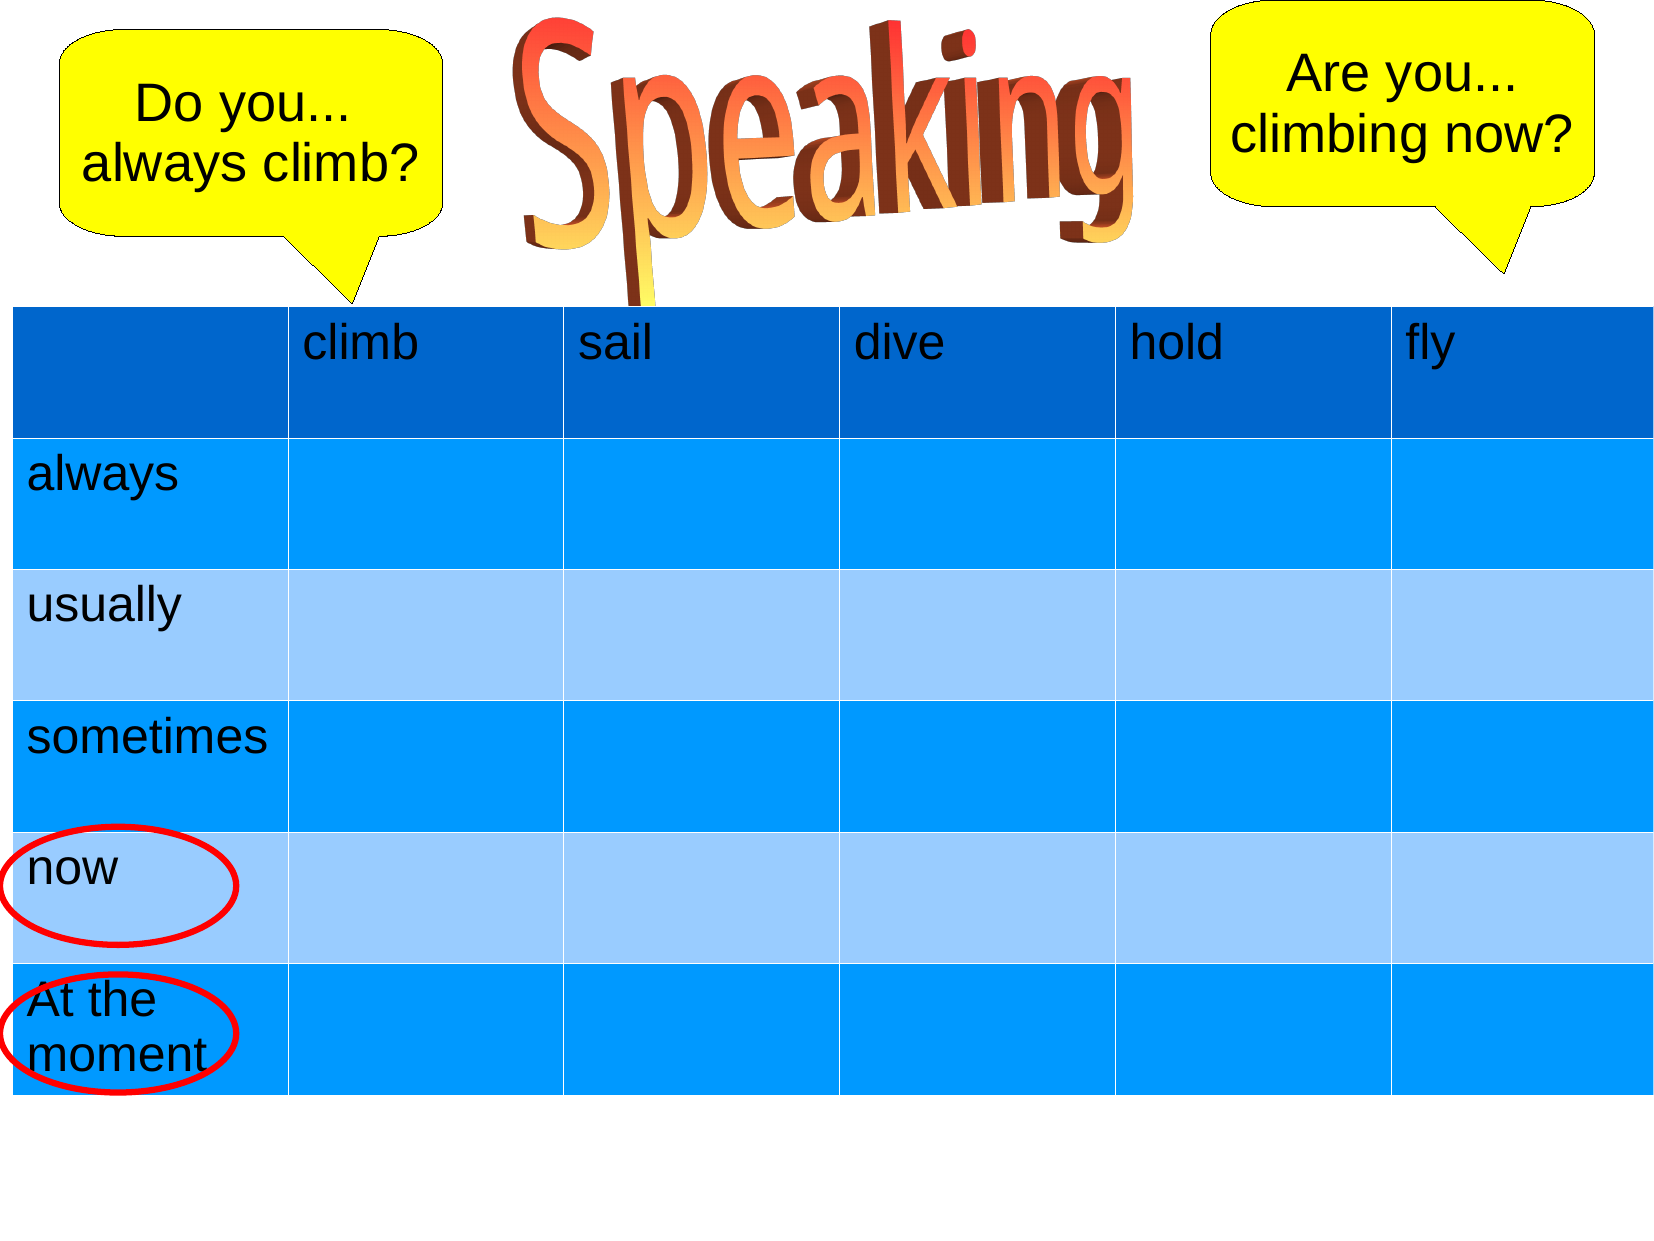

Are you...
climbing now?
Speaking
Do you...
always climb?
| | climb | sail | dive | hold | fly |
| --- | --- | --- | --- | --- | --- |
| always | | | | | |
| usually | | | | | |
| sometimes | | | | | |
| now | | | | | |
| At the moment | | | | | |